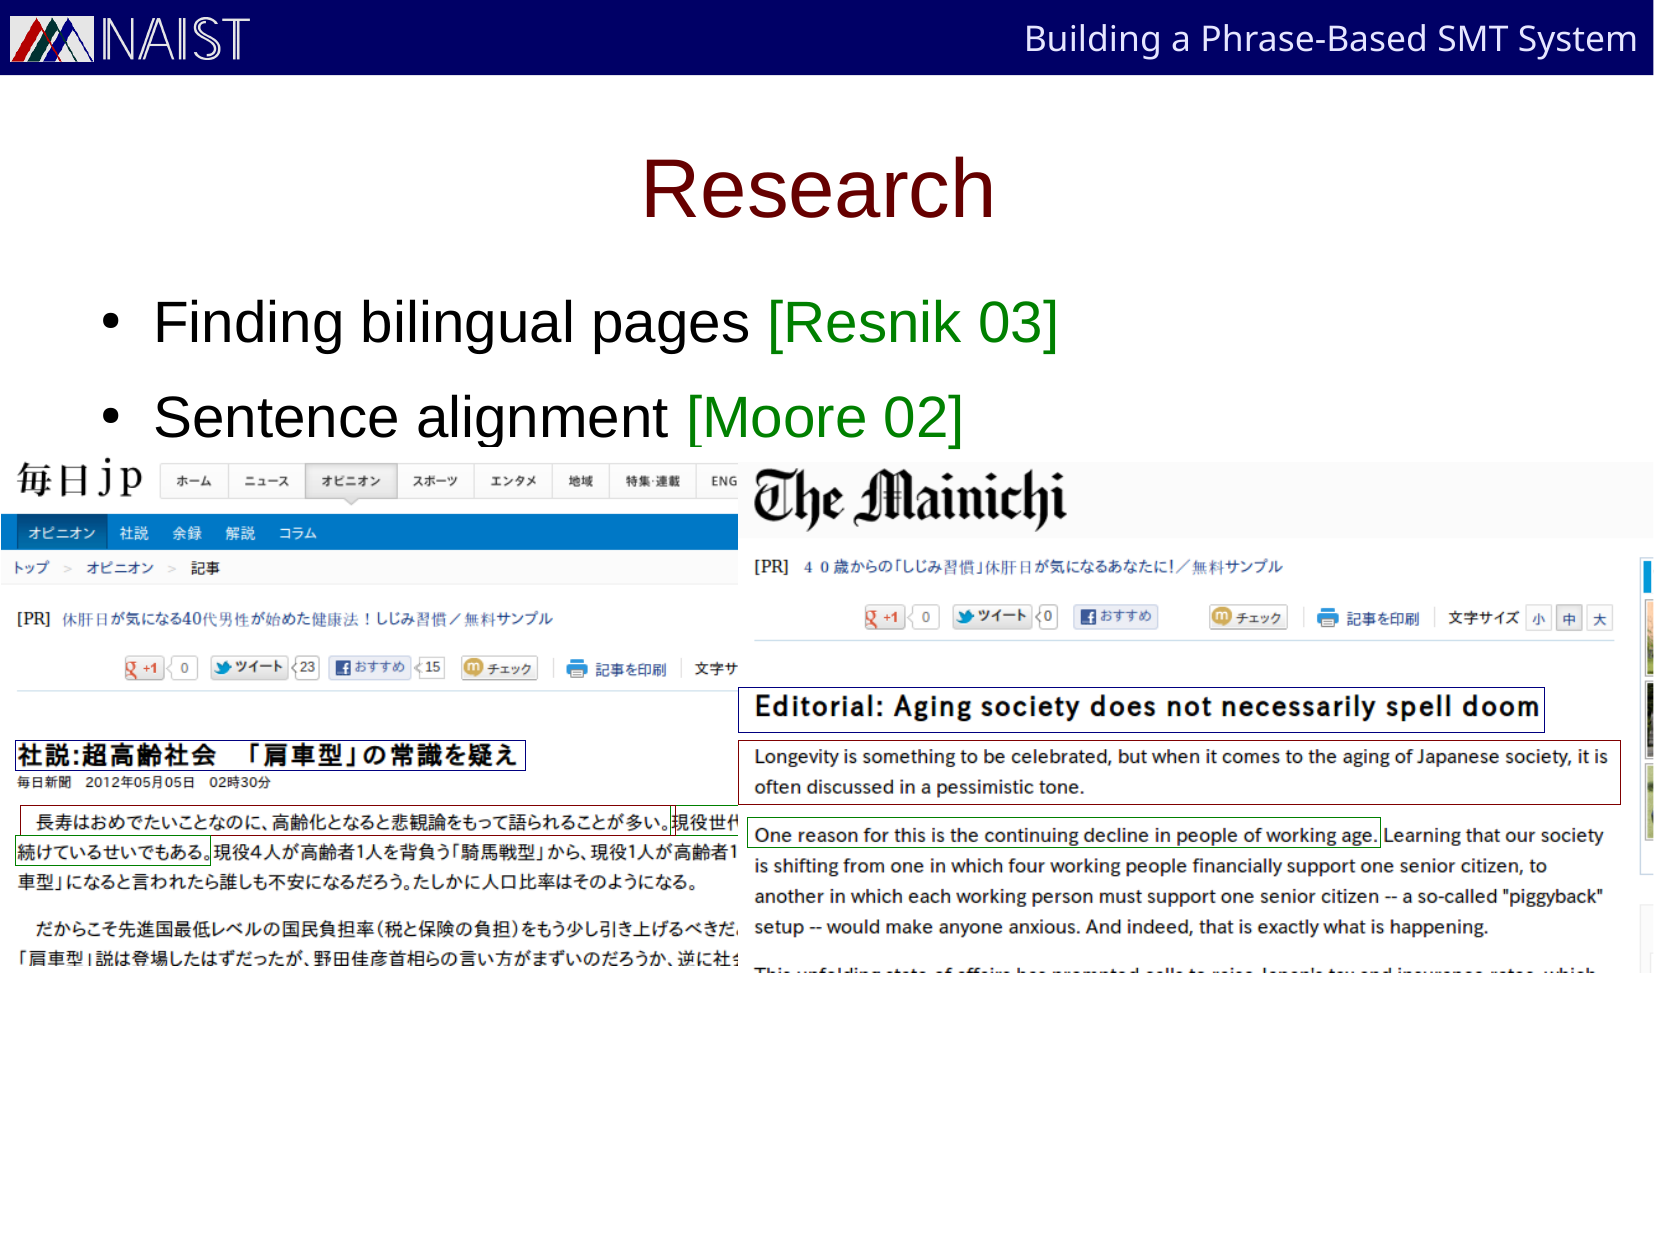

# Research
Finding bilingual pages [Resnik 03]
Sentence alignment [Moore 02]